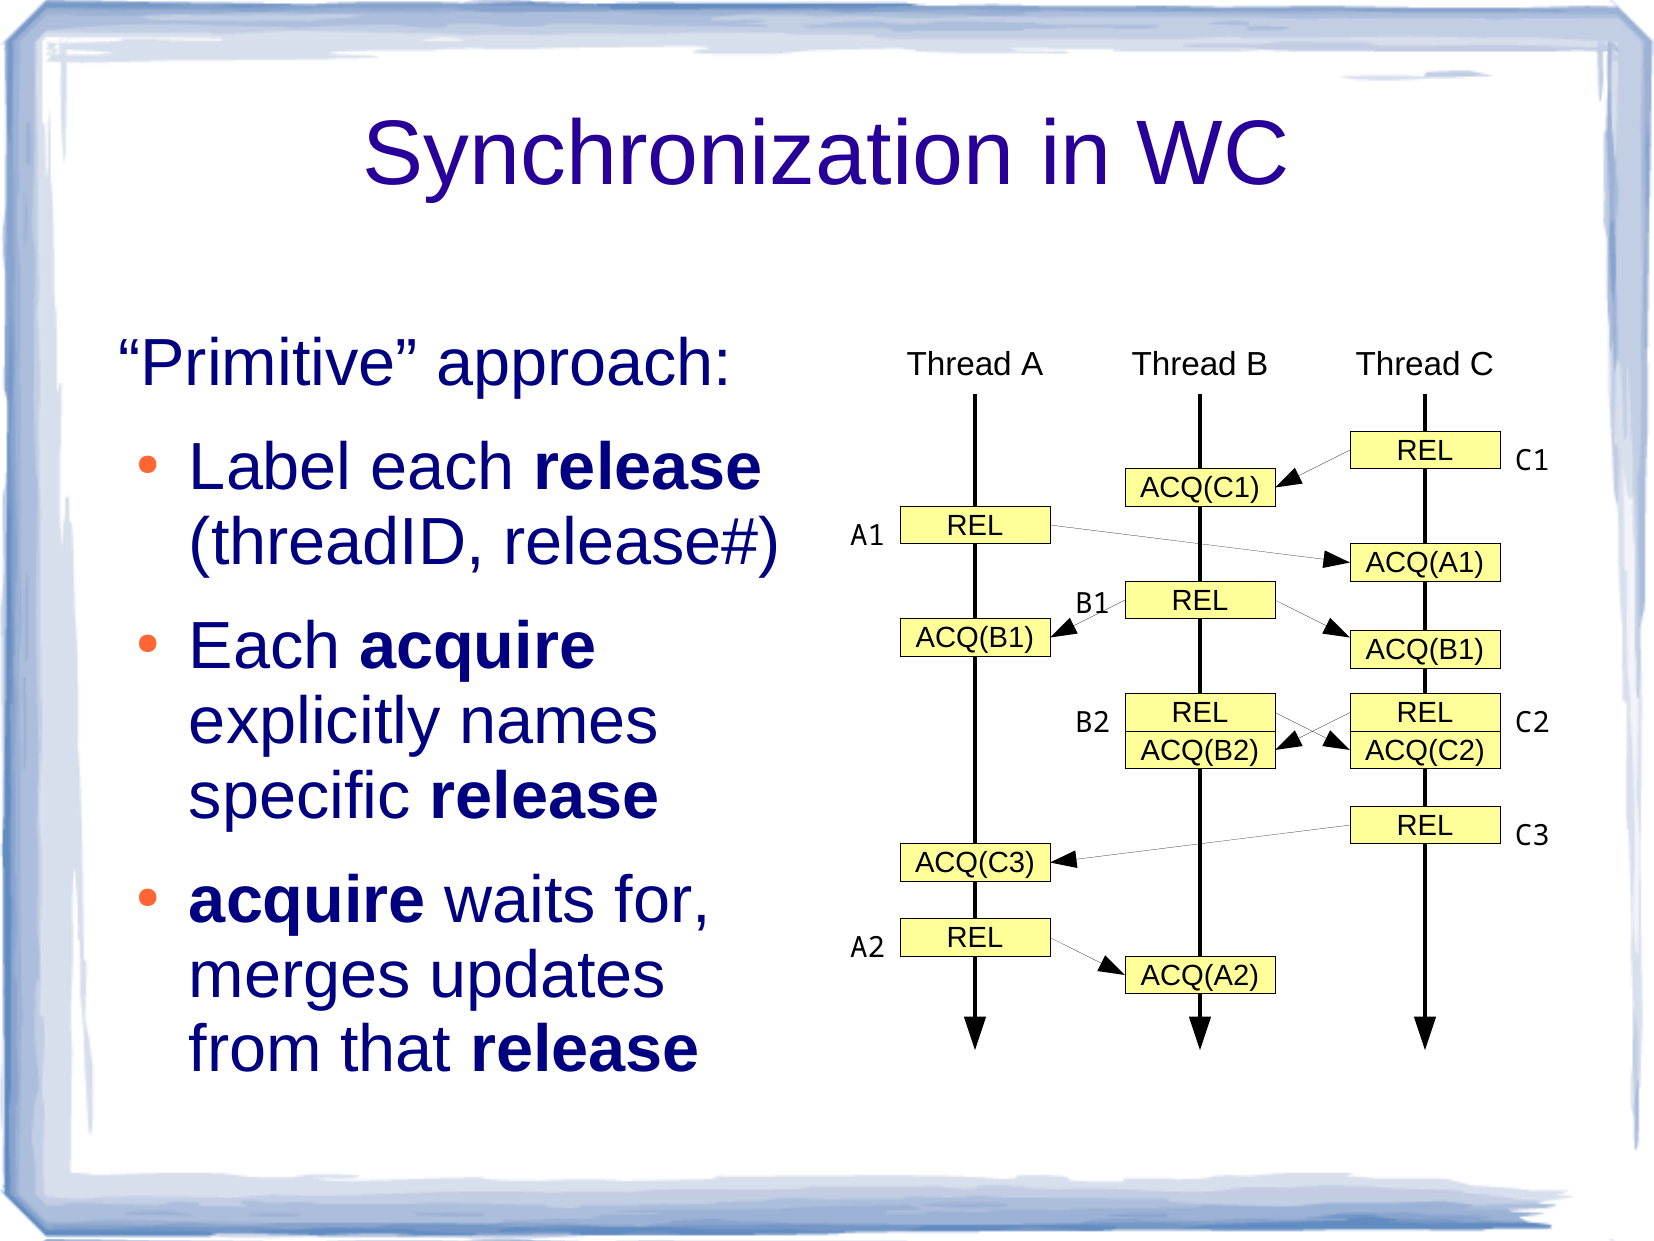

# Synchronization in WC
“Primitive” approach:
Label each release
(threadID, release#)
Each acquire
explicitly names
specific release
acquire waits for, merges updates
from that release
Thread A
Thread B
Thread C
REL
C1
ACQ(C1)
A1
REL
ACQ(A1)
B1
REL
ACQ(B1)
ACQ(B1)
B2
REL
REL
C2
ACQ(B2)
ACQ(C2)
REL
C3
ACQ(C3)
A2
REL
ACQ(A2)